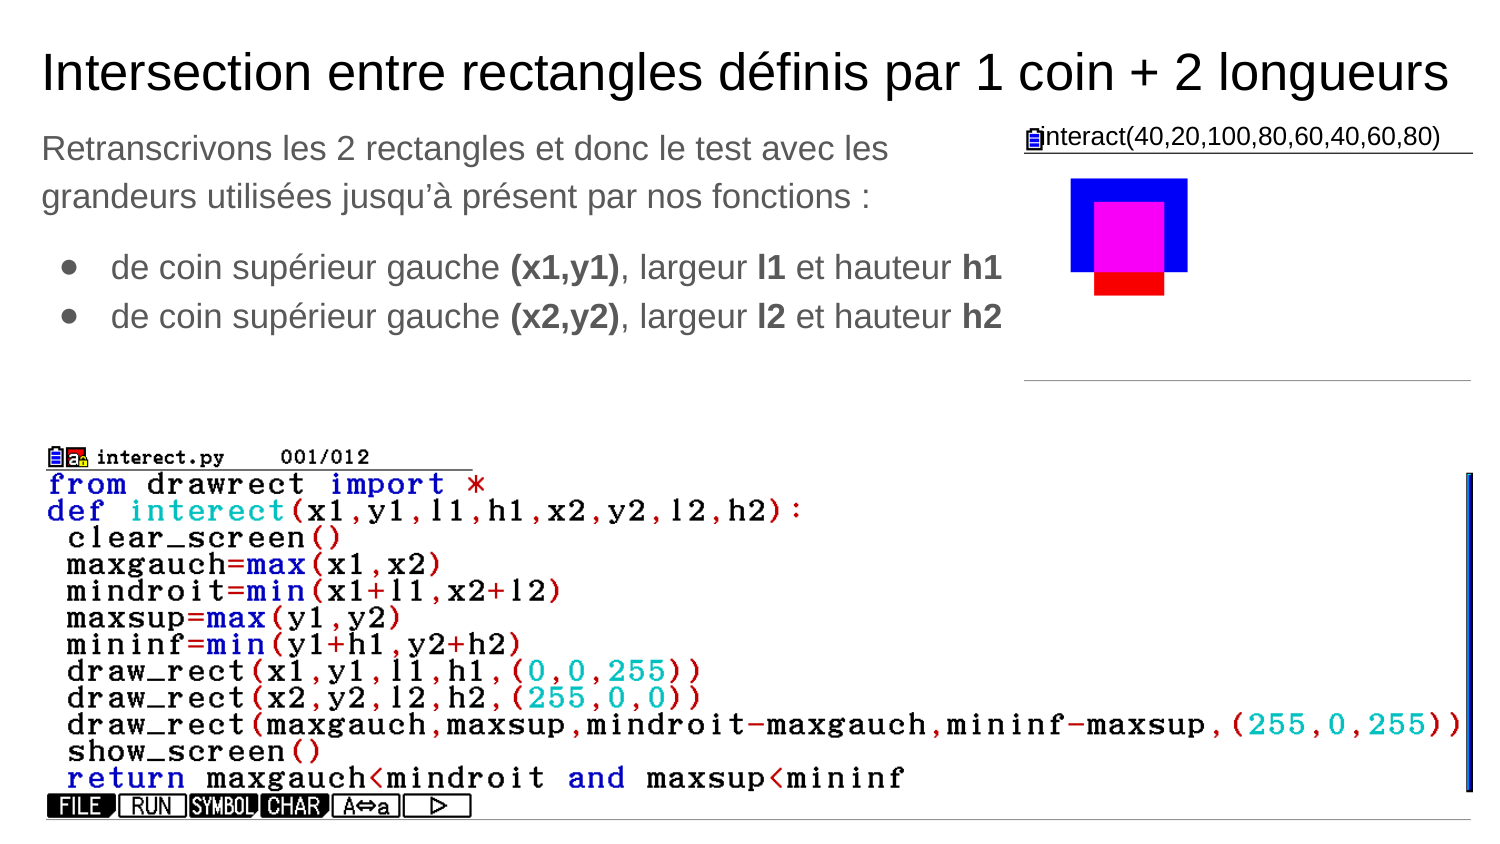

# Intersection entre rectangles définis par 1 coin + 2 longueurs
Retranscrivons les 2 rectangles et donc le test avec les grandeurs utilisées jusqu’à présent par nos fonctions :
de coin supérieur gauche (x1,y1), largeur l1 et hauteur h1
de coin supérieur gauche (x2,y2), largeur l2 et hauteur h2
interact(40,20,100,80,60,40,60,80)